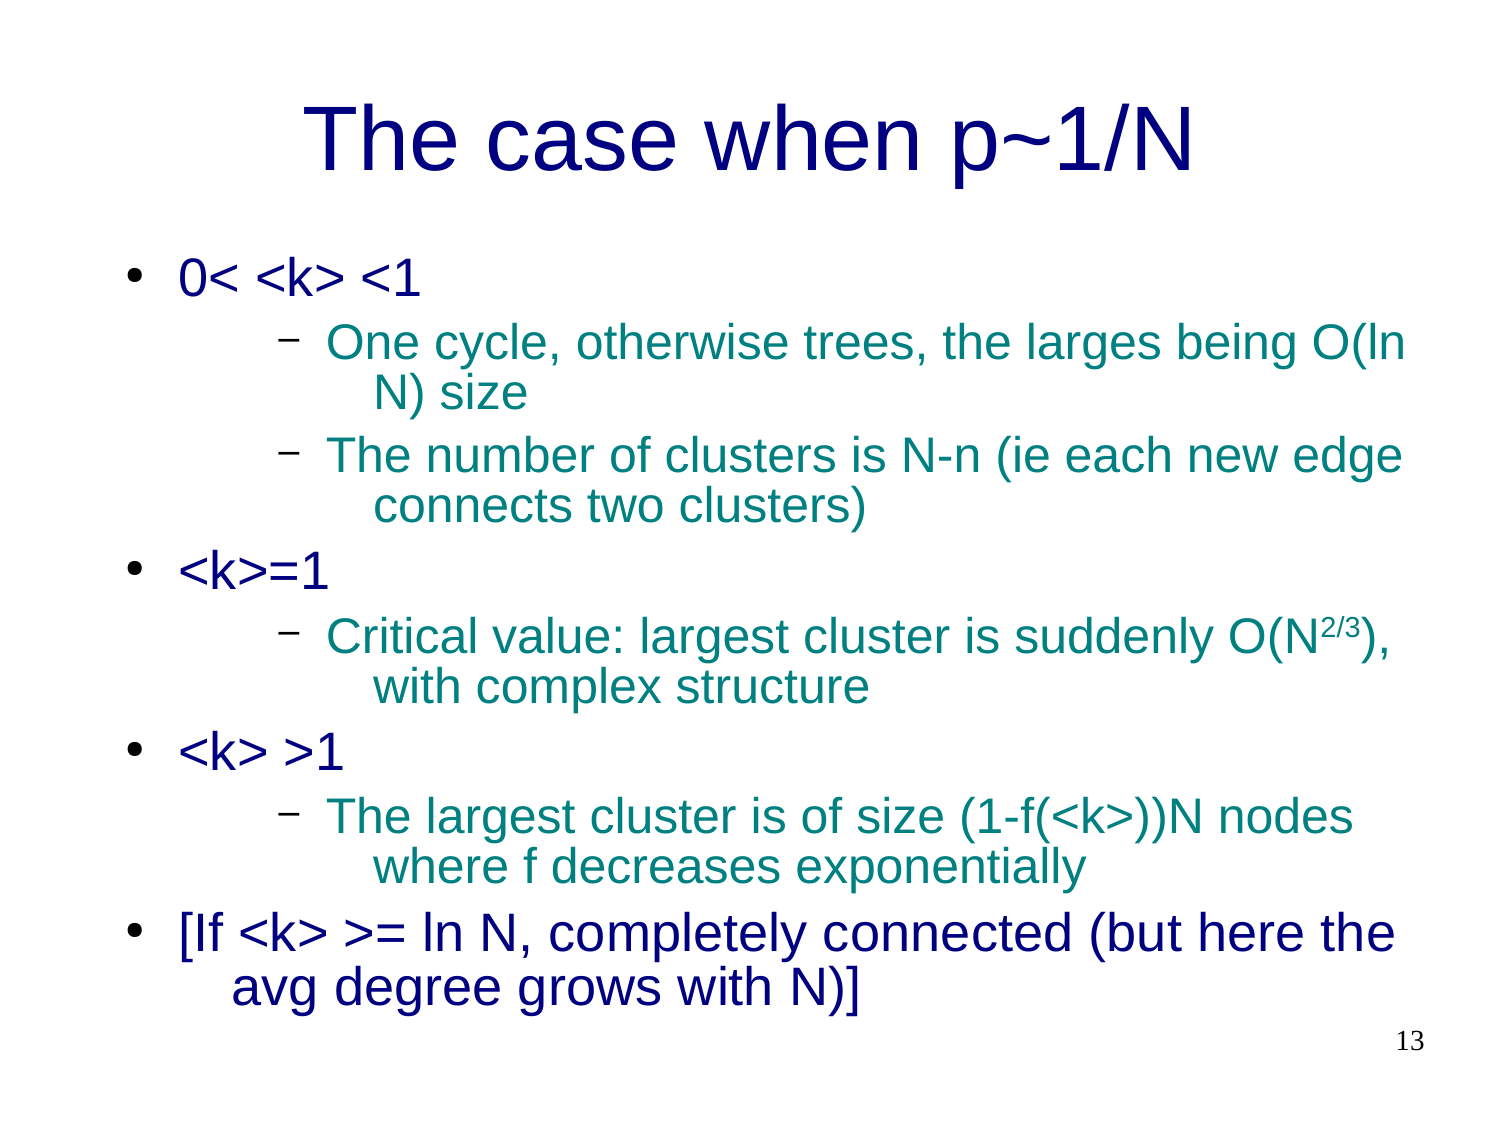

The case when p~1/N
# 0< <k> <1
One cycle, otherwise trees, the larges being O(ln N) size
The number of clusters is N-n (ie each new edge connects two clusters)
<k>=1
Critical value: largest cluster is suddenly O(N2/3), with complex structure
<k> >1
The largest cluster is of size (1-f(<k>))N nodes where f decreases exponentially
[If <k> >= ln N, completely connected (but here the avg degree grows with N)]
13